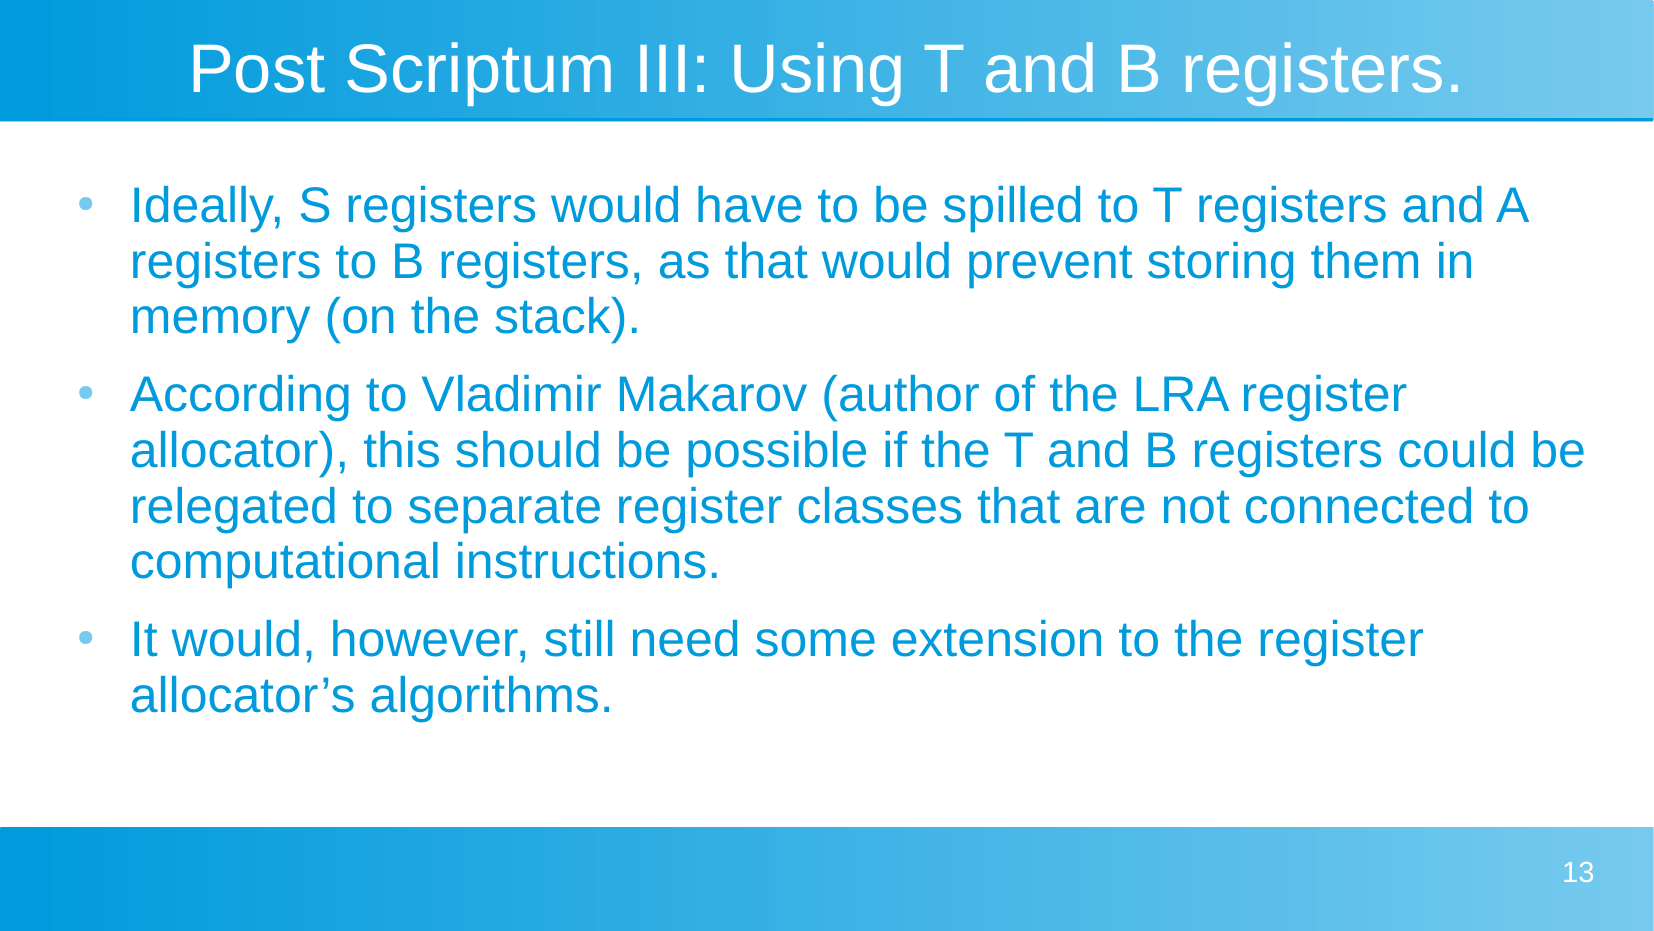

# Post Scriptum III: Using T and B registers.
Ideally, S registers would have to be spilled to T registers and A registers to B registers, as that would prevent storing them in memory (on the stack).
According to Vladimir Makarov (author of the LRA register allocator), this should be possible if the T and B registers could be relegated to separate register classes that are not connected to computational instructions.
It would, however, still need some extension to the register allocator’s algorithms.
13